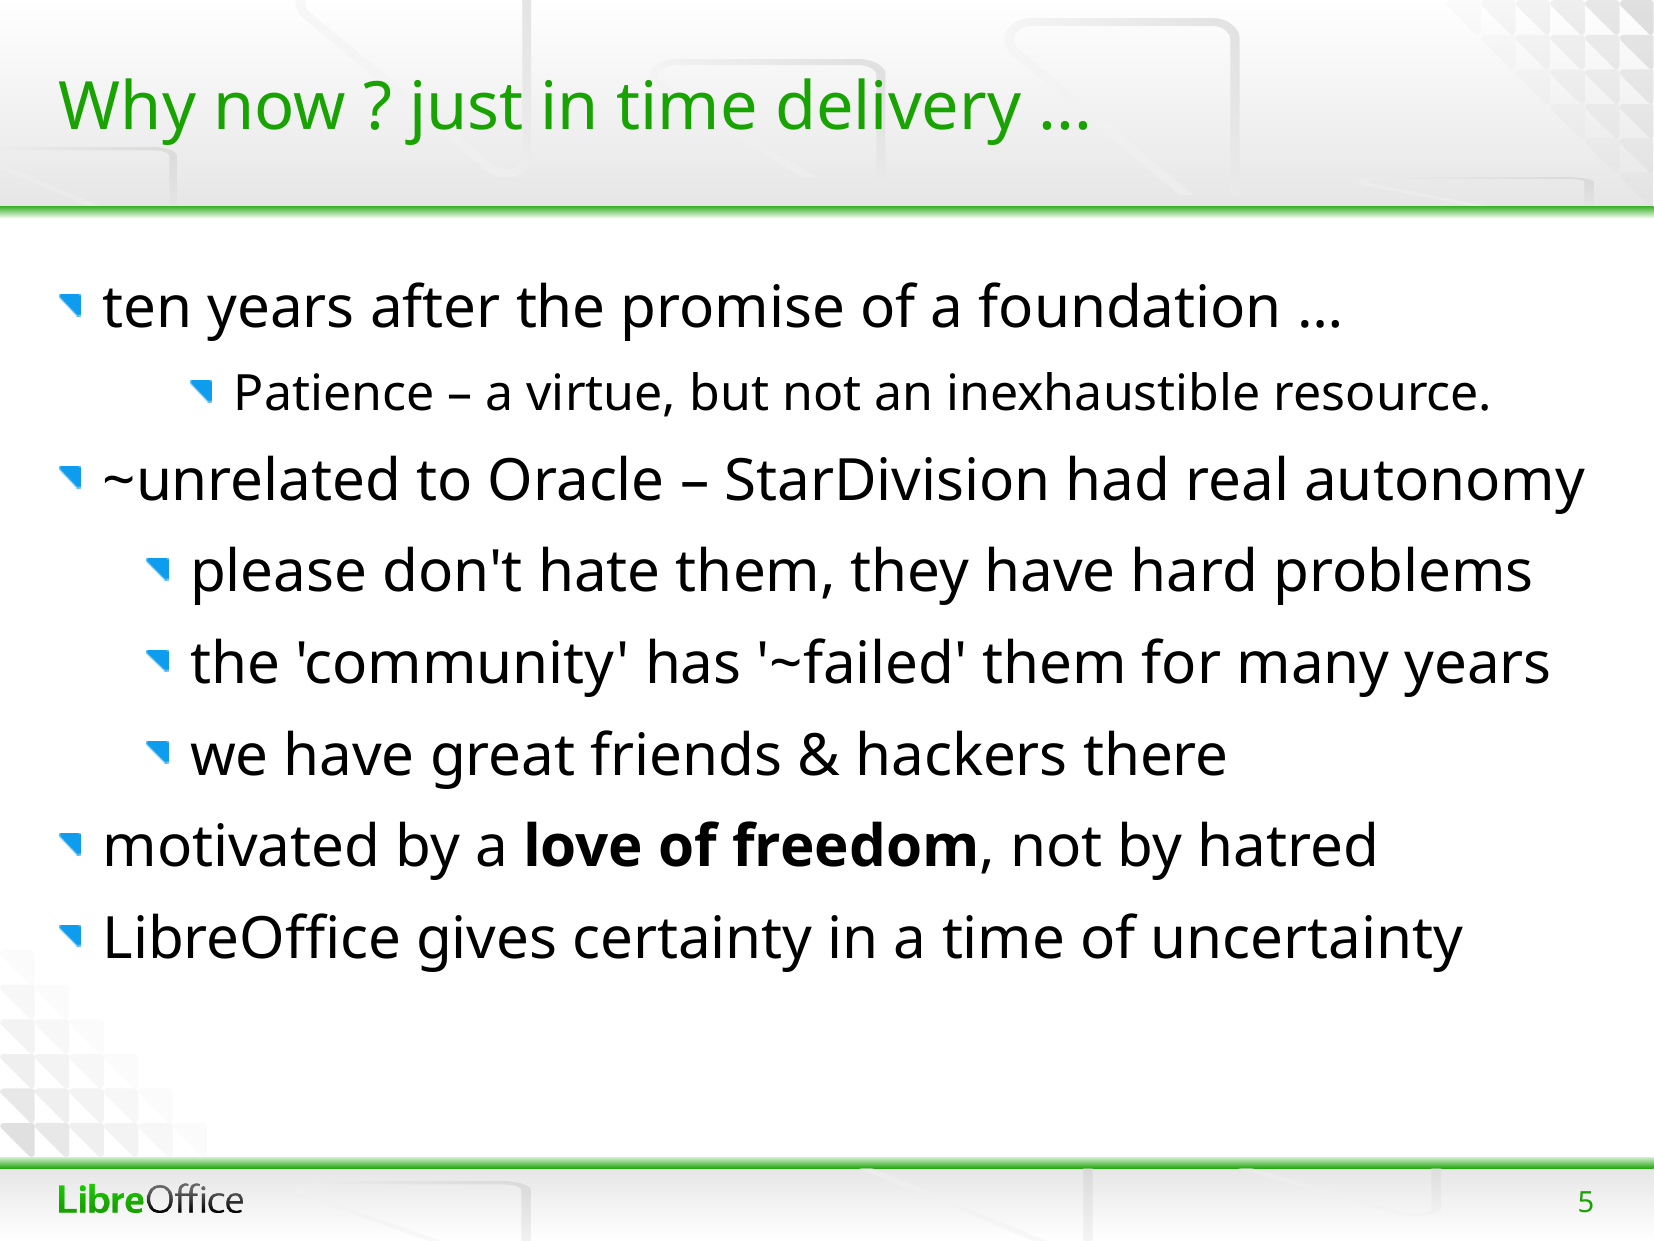

# Why now ? just in time delivery ...
ten years after the promise of a foundation …
Patience – a virtue, but not an inexhaustible resource.
~unrelated to Oracle – StarDivision had real autonomy
please don't hate them, they have hard problems
the 'community' has '~failed' them for many years
we have great friends & hackers there
motivated by a love of freedom, not by hatred
LibreOffice gives certainty in a time of uncertainty
5